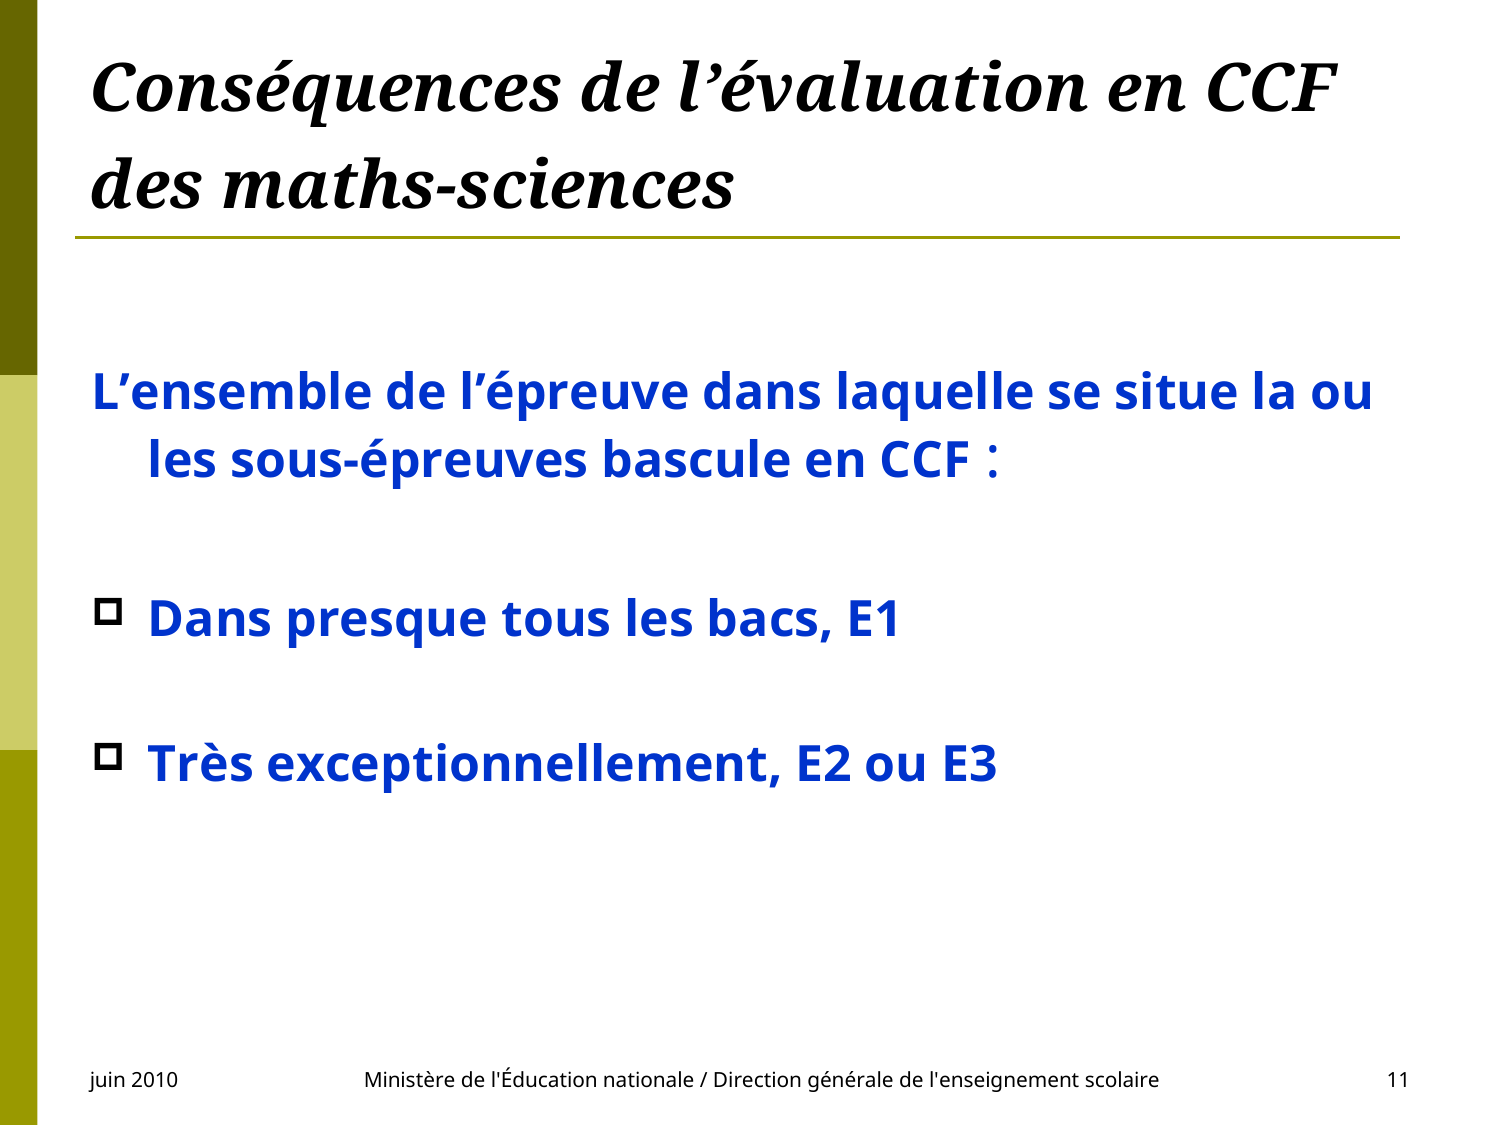

# Conséquences de l’évaluation en CCF des maths-sciences
L’ensemble de l’épreuve dans laquelle se situe la ou les sous-épreuves bascule en CCF :
Dans presque tous les bacs, E1
Très exceptionnellement, E2 ou E3
juin 2010
Ministère de l'Éducation nationale / Direction générale de l'enseignement scolaire
11